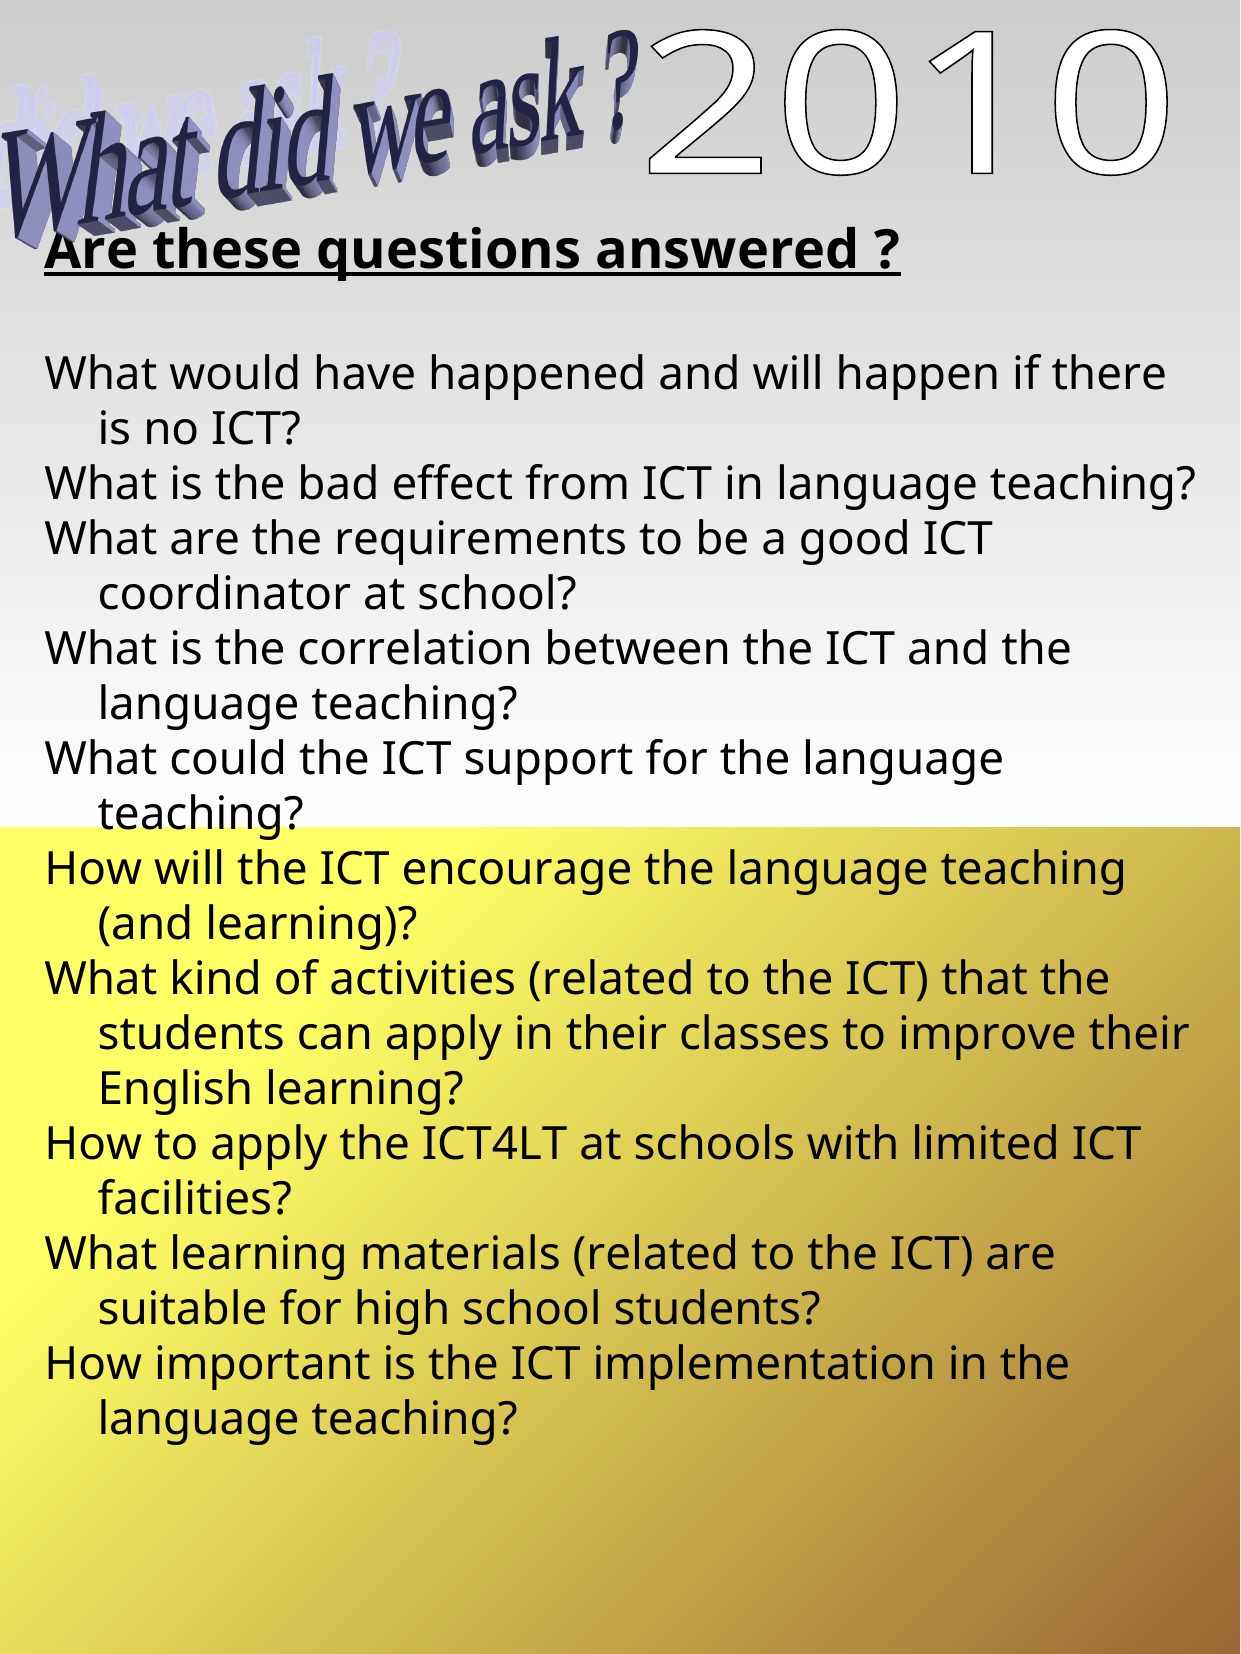

What did we ask ?
2010
Are these questions answered ?
What would have happened and will happen if there is no ICT?
What is the bad effect from ICT in language teaching?
What are the requirements to be a good ICT coordinator at school?
What is the correlation between the ICT and the language teaching?
What could the ICT support for the language teaching?
How will the ICT encourage the language teaching (and learning)?
What kind of activities (related to the ICT) that the students can apply in their classes to improve their English learning?
How to apply the ICT4LT at schools with limited ICT facilities?
What learning materials (related to the ICT) are suitable for high school students?
How important is the ICT implementation in the language teaching?